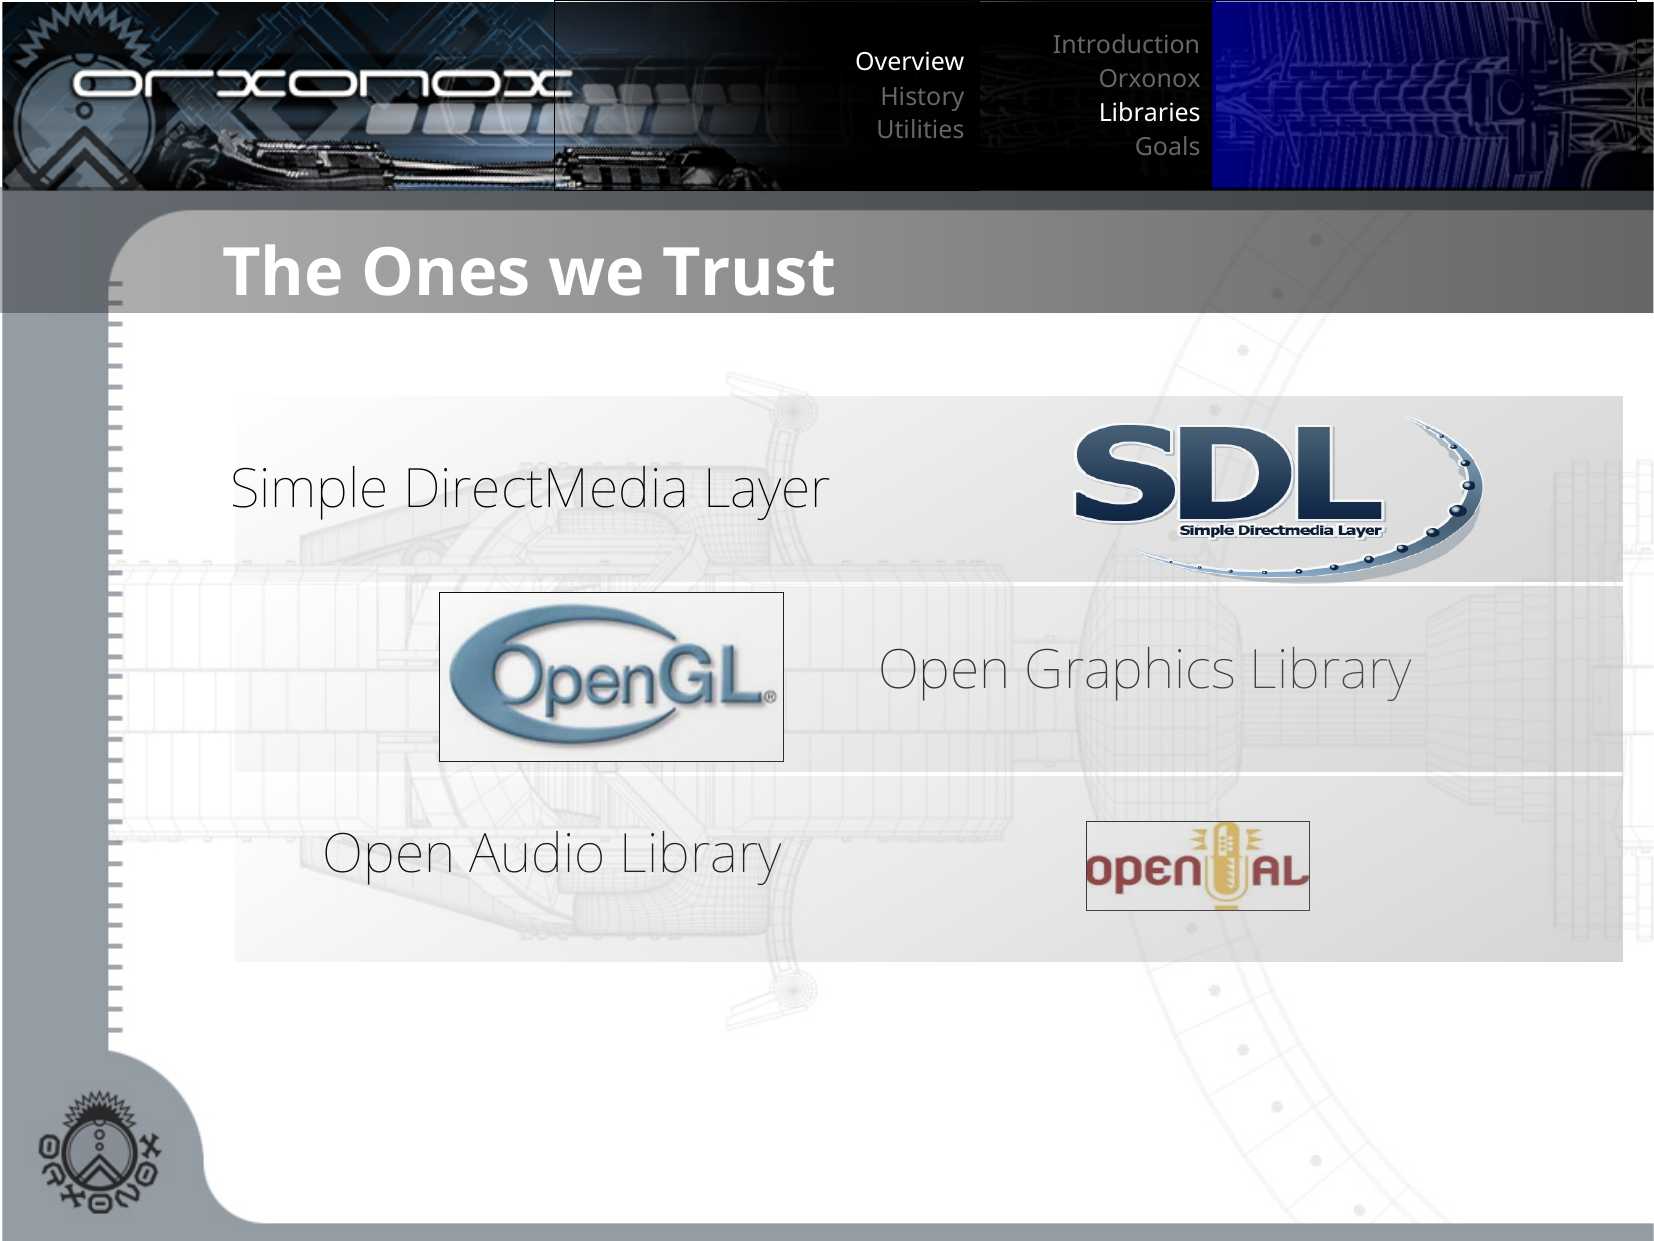

Introduction
Orxonox
Libraries
Goals
Overview
History
Utilities
The Ones we Trust
Simple DirectMedia Layer
Open Graphics Library
Open Audio Library